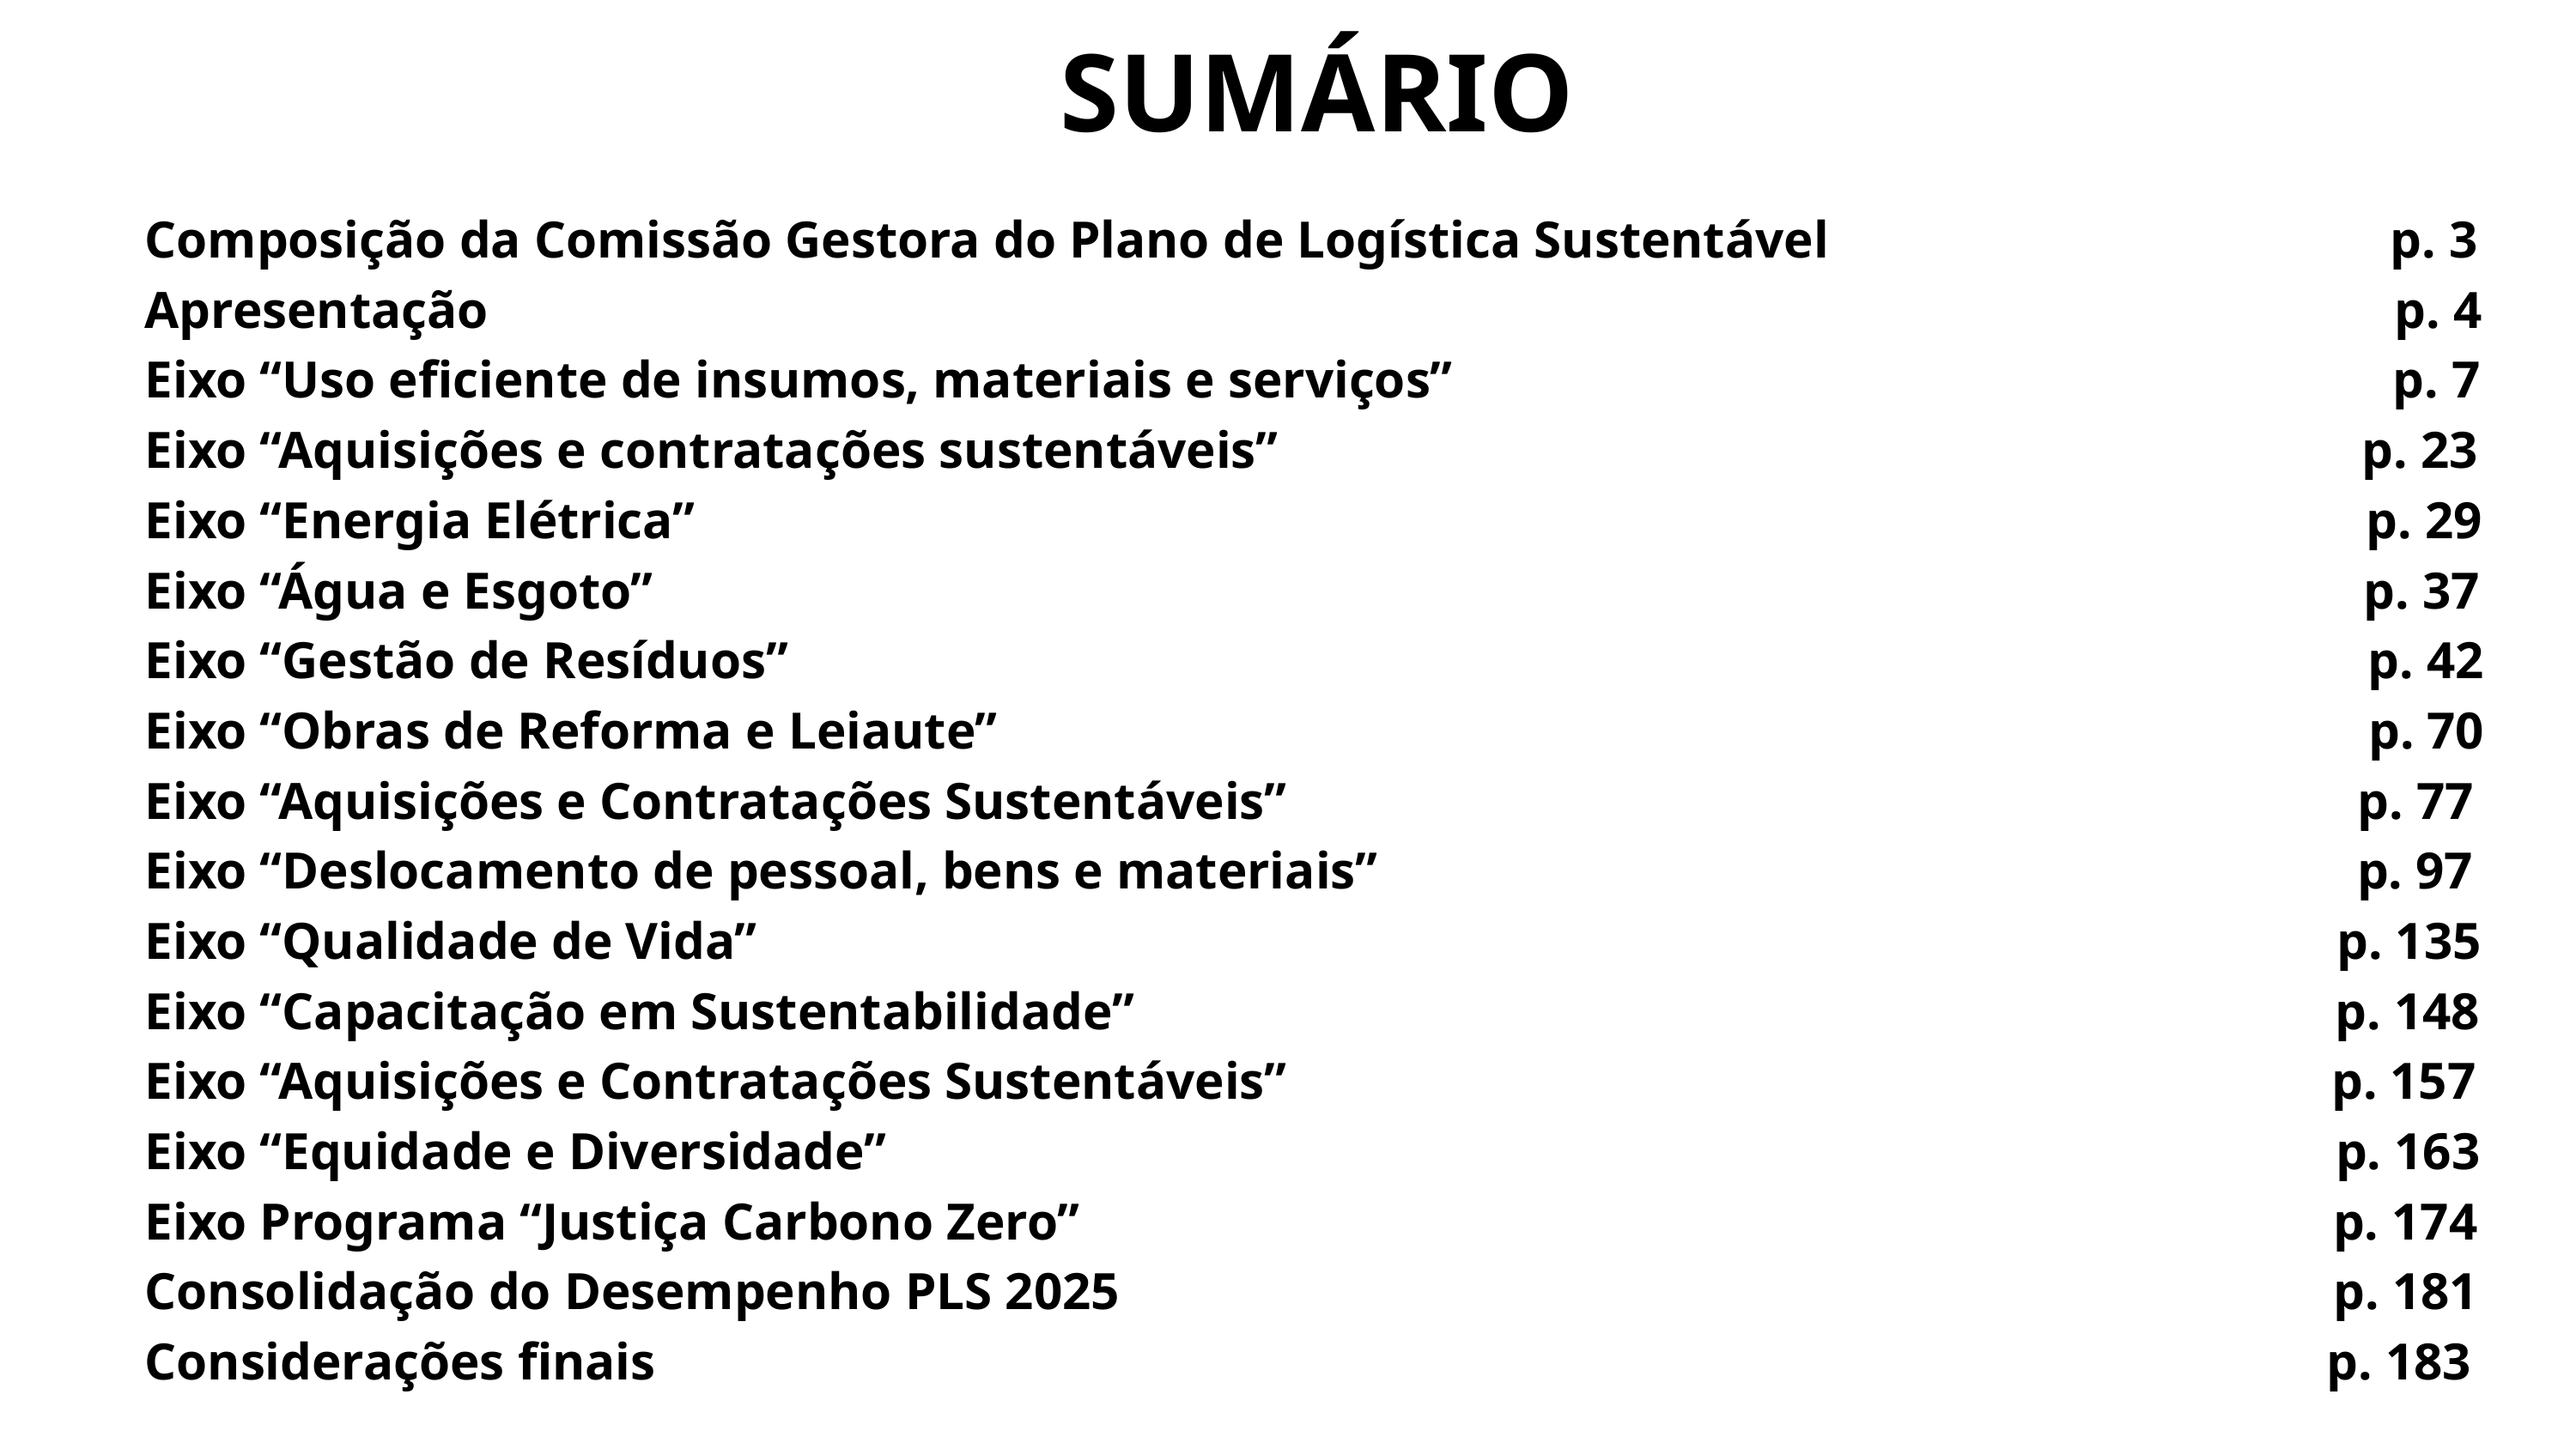

SUMÁRIO
Composição da Comissão Gestora do Plano de Logística Sustentável p. 3
Apresentação p. 4
Eixo “Uso eficiente de insumos, materiais e serviços” p. 7
Eixo “Aquisições e contratações sustentáveis” p. 23
Eixo “Energia Elétrica” p. 29
Eixo “Água e Esgoto” p. 37
Eixo “Gestão de Resíduos” p. 42
Eixo “Obras de Reforma e Leiaute” p. 70
Eixo “Aquisições e Contratações Sustentáveis” p. 77
Eixo “Deslocamento de pessoal, bens e materiais” p. 97
Eixo “Qualidade de Vida” p. 135
Eixo “Capacitação em Sustentabilidade” p. 148
Eixo “Aquisições e Contratações Sustentáveis” p. 157
Eixo “Equidade e Diversidade” p. 163
Eixo Programa “Justiça Carbono Zero” p. 174
Consolidação do Desempenho PLS 2025 p. 181
Considerações finais p. 183